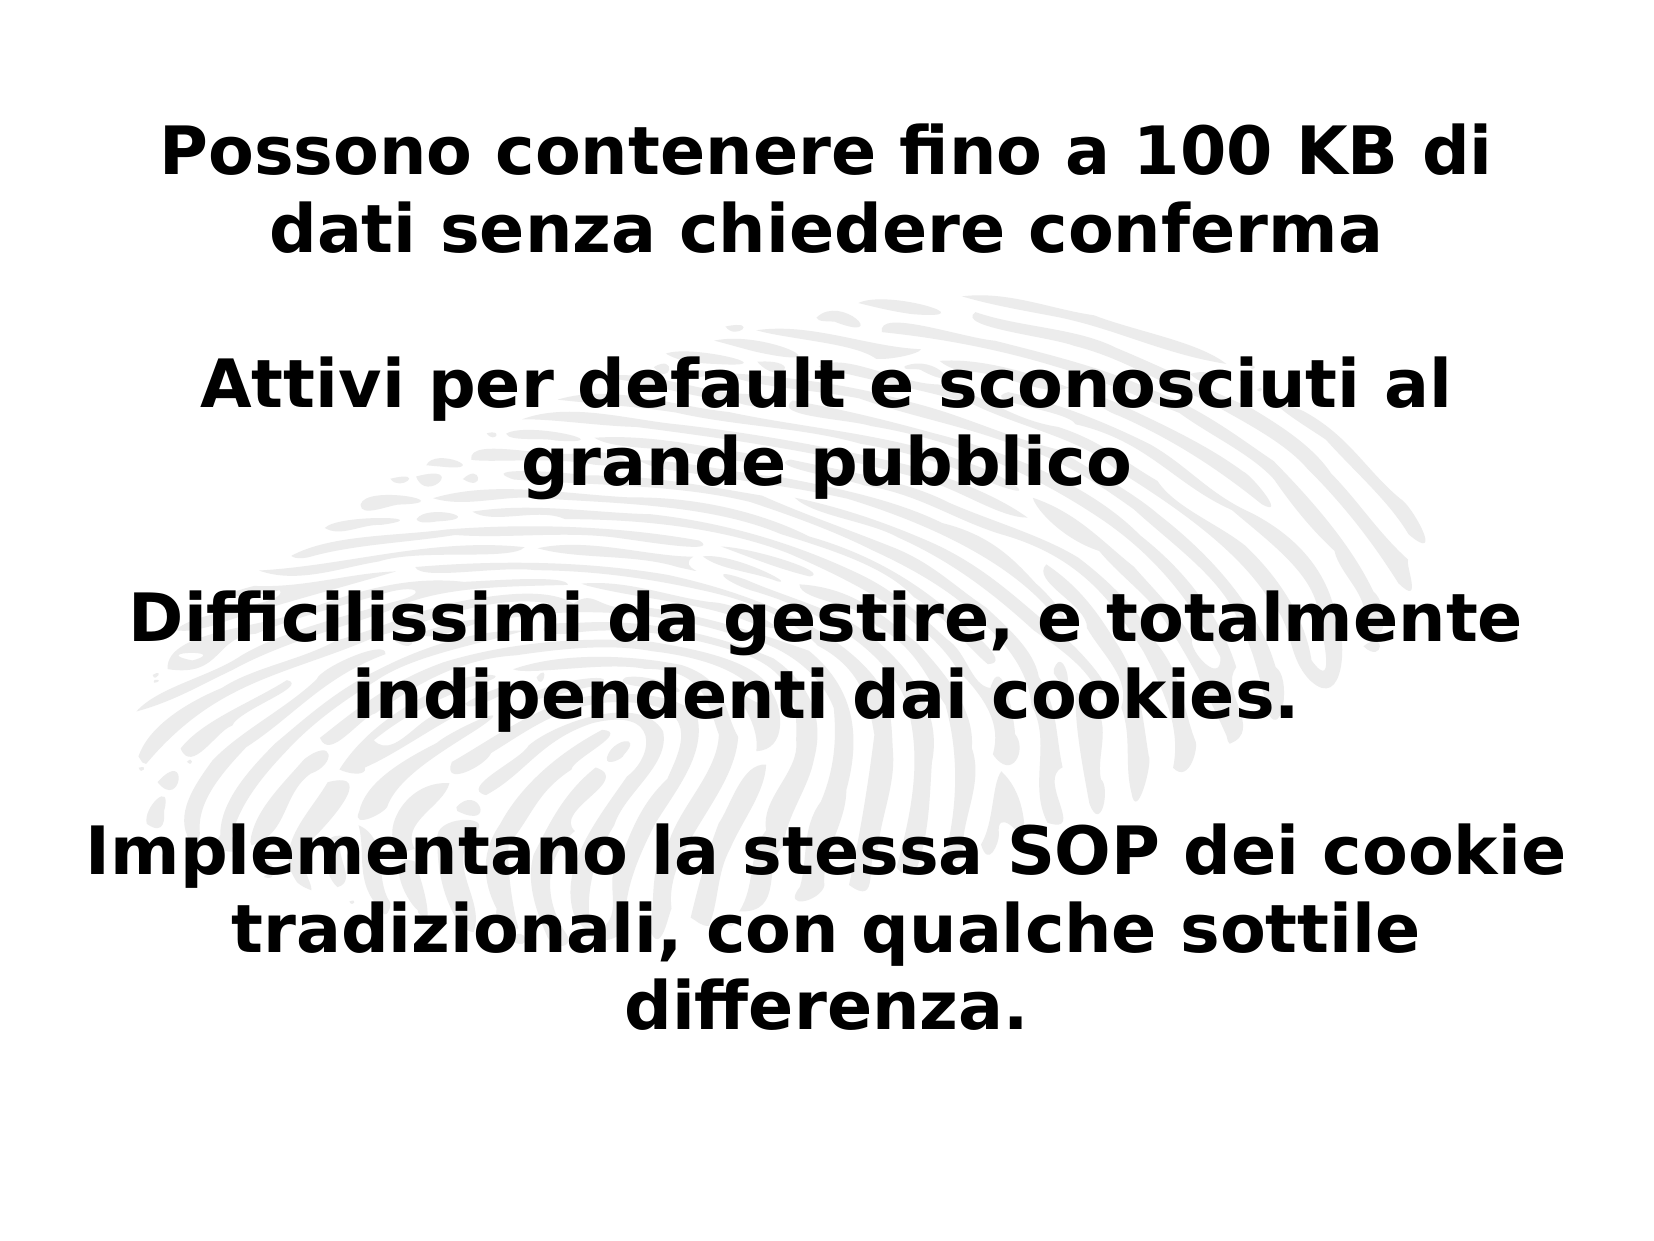

# Possono contenere fino a 100 KB di dati senza chiedere conferma
Attivi per default e sconosciuti al grande pubblico
Difficilissimi da gestire, e totalmente indipendenti dai cookies.
Implementano la stessa SOP dei cookie tradizionali, con qualche sottile differenza.